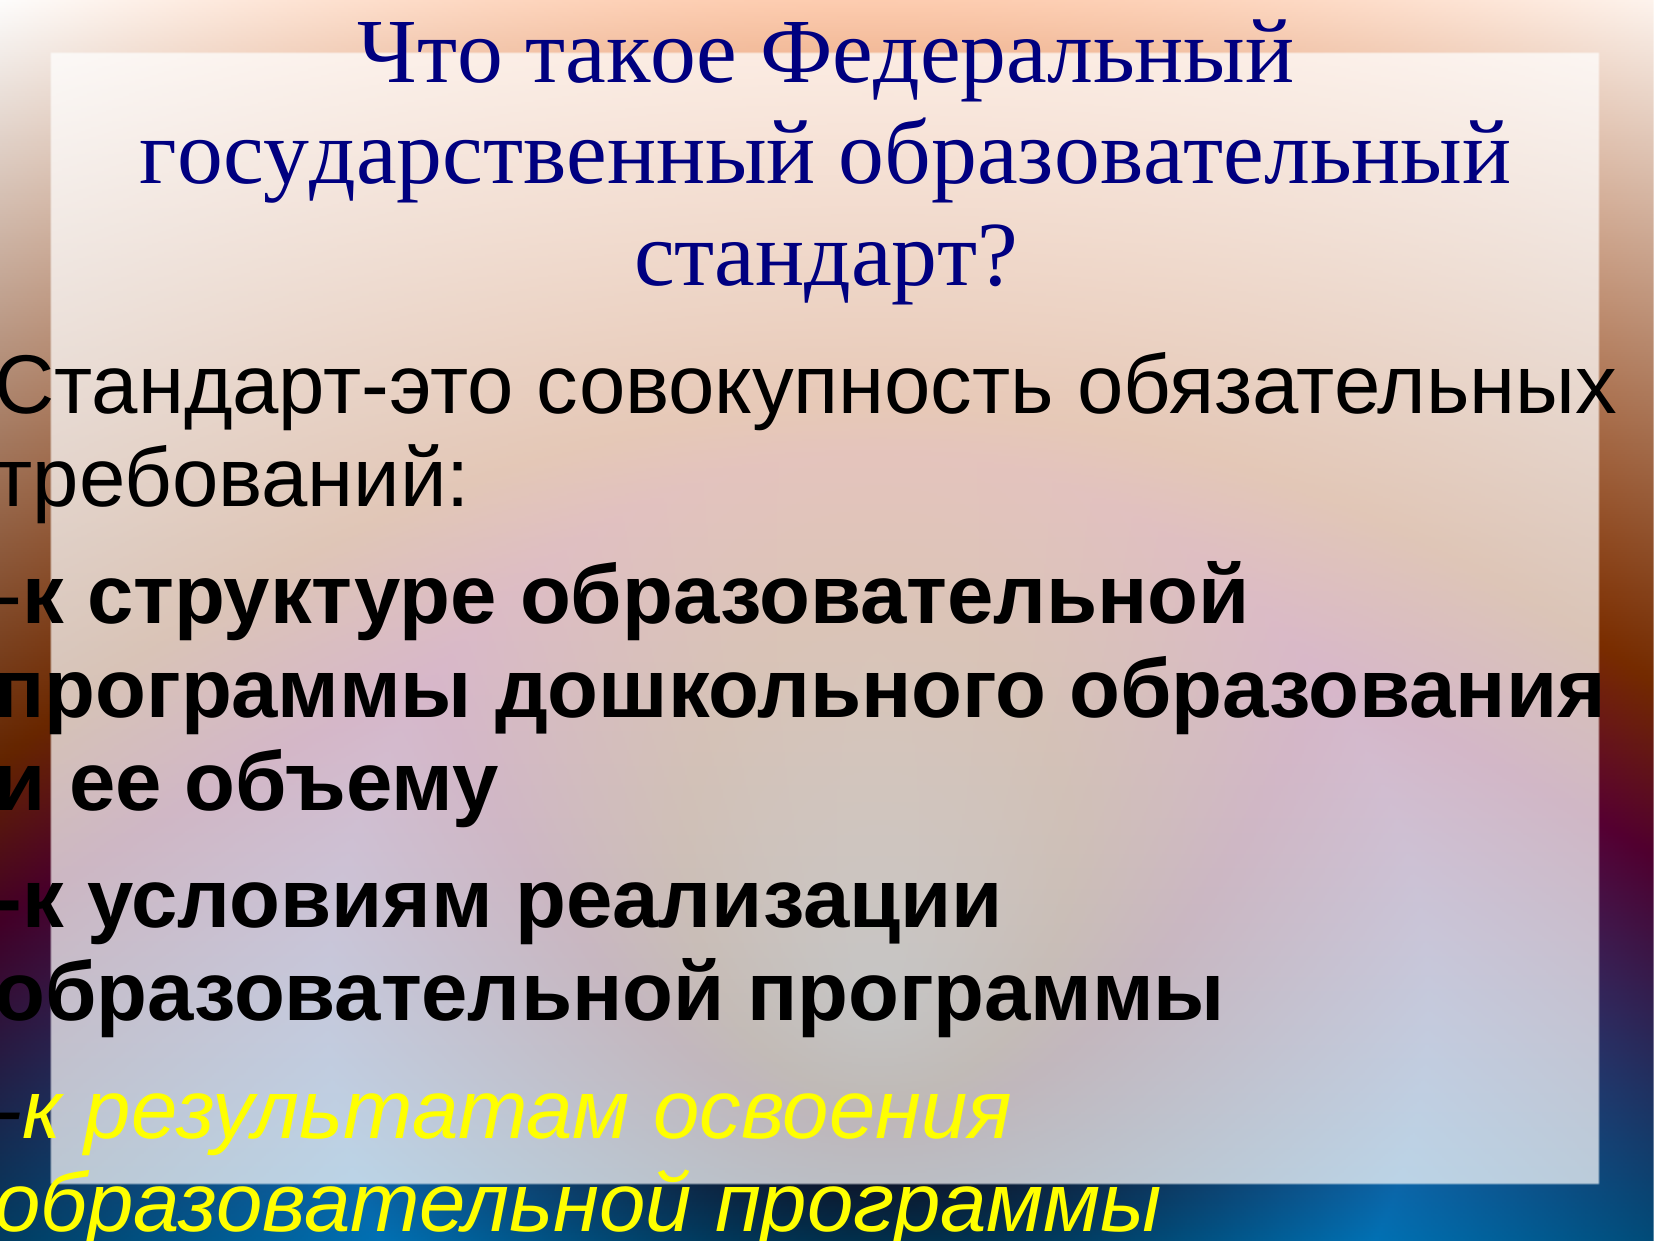

# Что такое Федеральный государственный образовательный стандарт?
Стандарт-это совокупность обязательных требований:
-к структуре образовательной программы дошкольного образования и ее объему
-к условиям реализации образовательной программы
-к результатам освоения образовательной программы